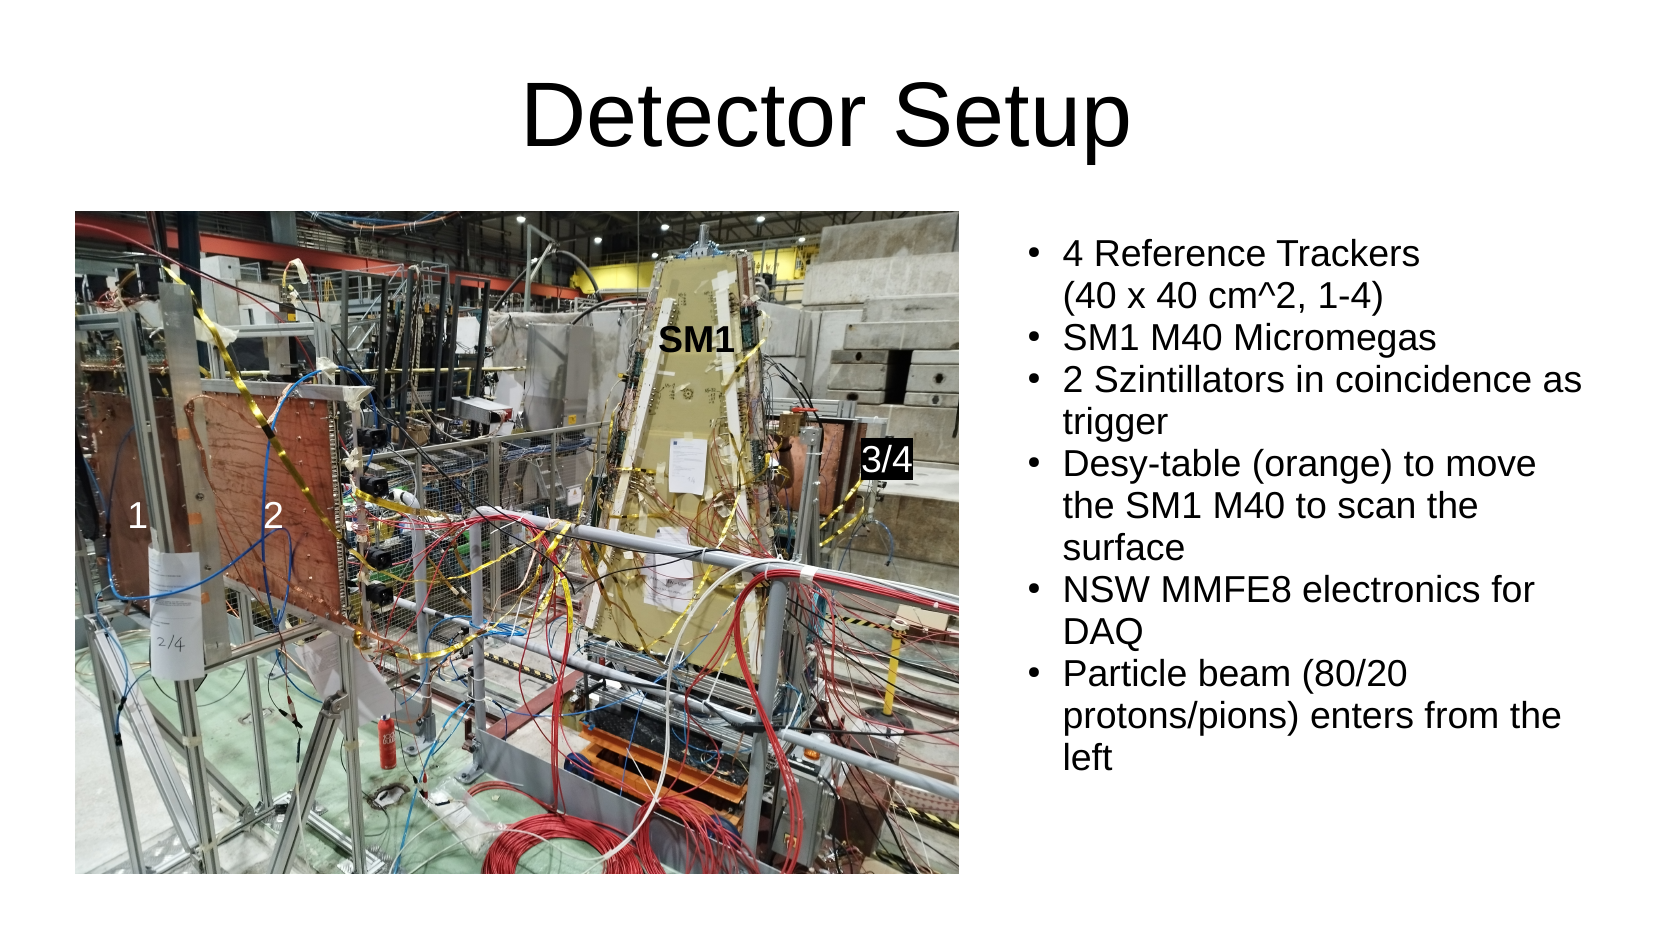

# Detector Setup
4 Reference Trackers
(40 x 40 cm^2, 1-4)
SM1 M40 Micromegas
2 Szintillators in coincidence as trigger
Desy-table (orange) to move the SM1 M40 to scan the surface
NSW MMFE8 electronics for DAQ
Particle beam (80/20 protons/pions) enters from the left
SM1
3/4
1
2